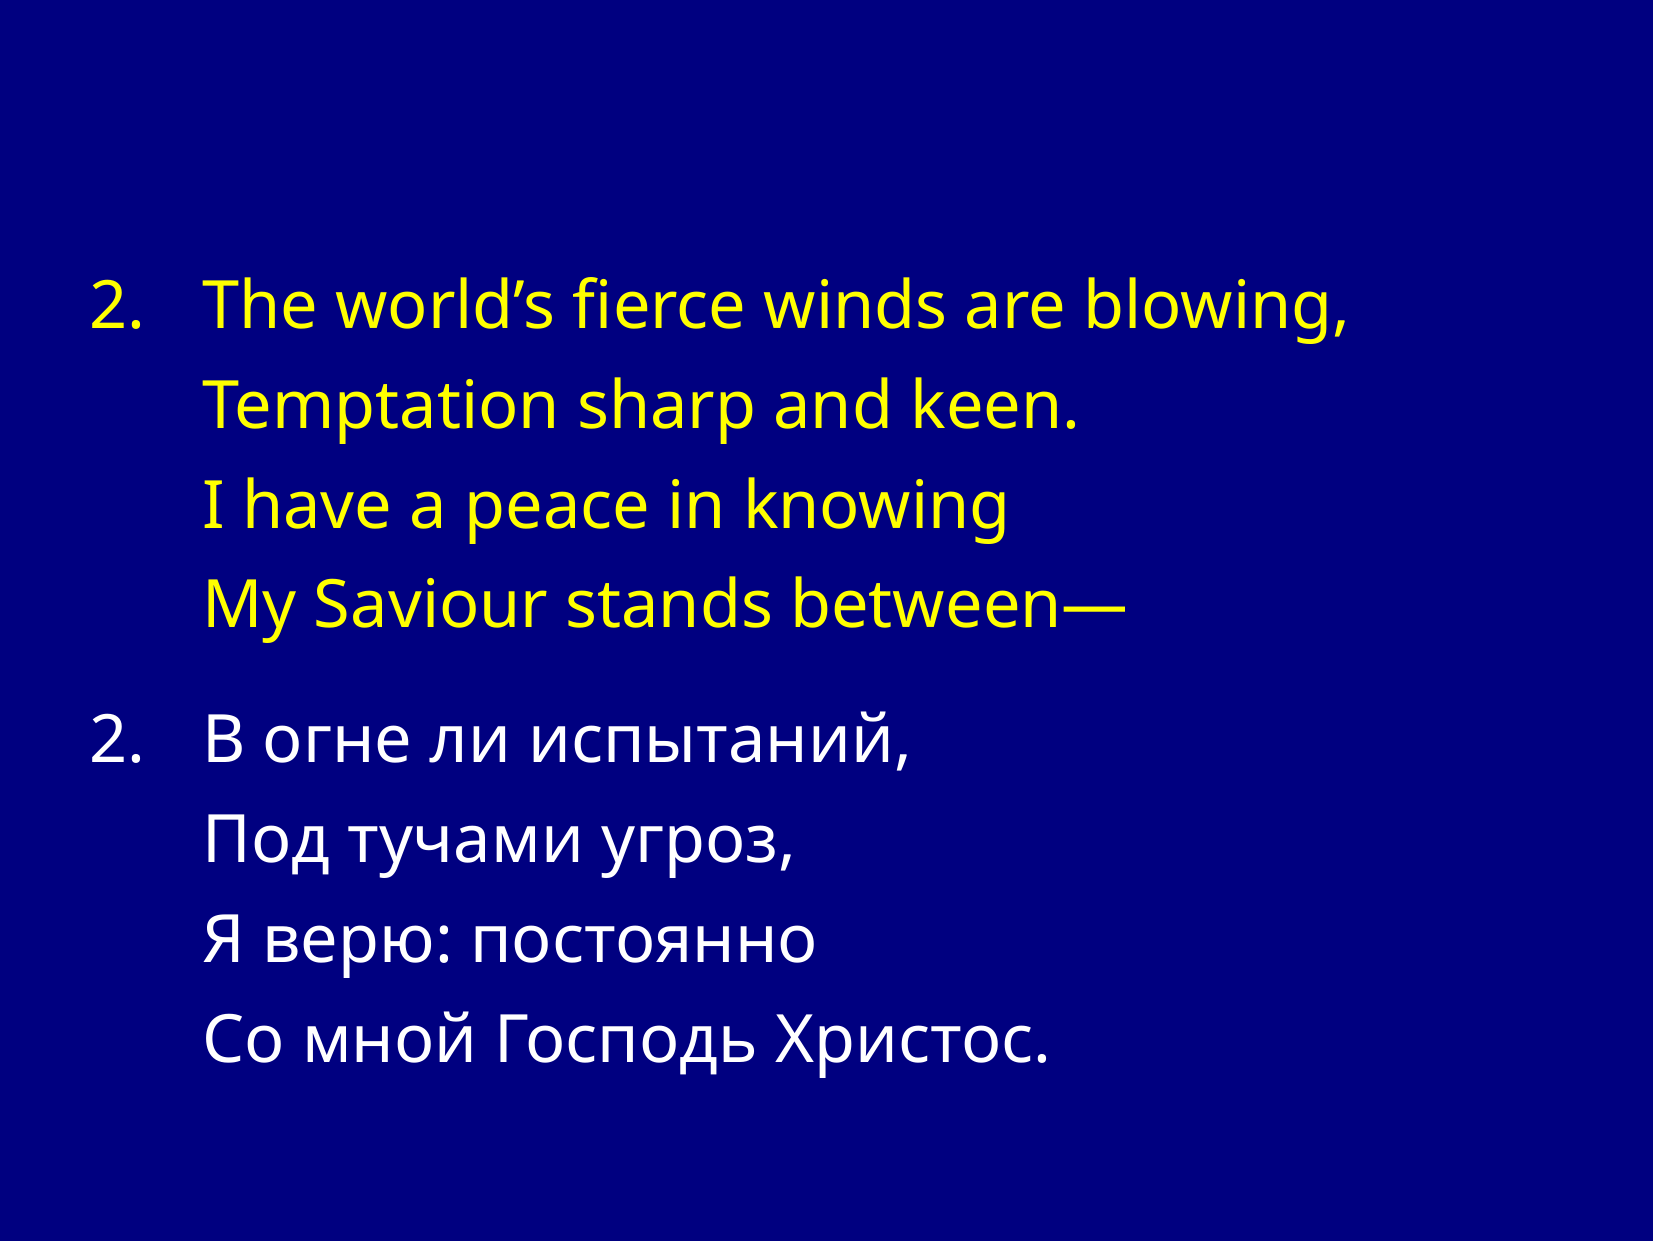

2.	The world’s fierce winds are blowing,
	Temptation sharp and keen.
	I have a peace in knowing
	My Saviour stands between—
2.	В огне ли испытаний,
	Под тучами угроз,
	Я верю: постоянно
	Со мной Господь Христос.